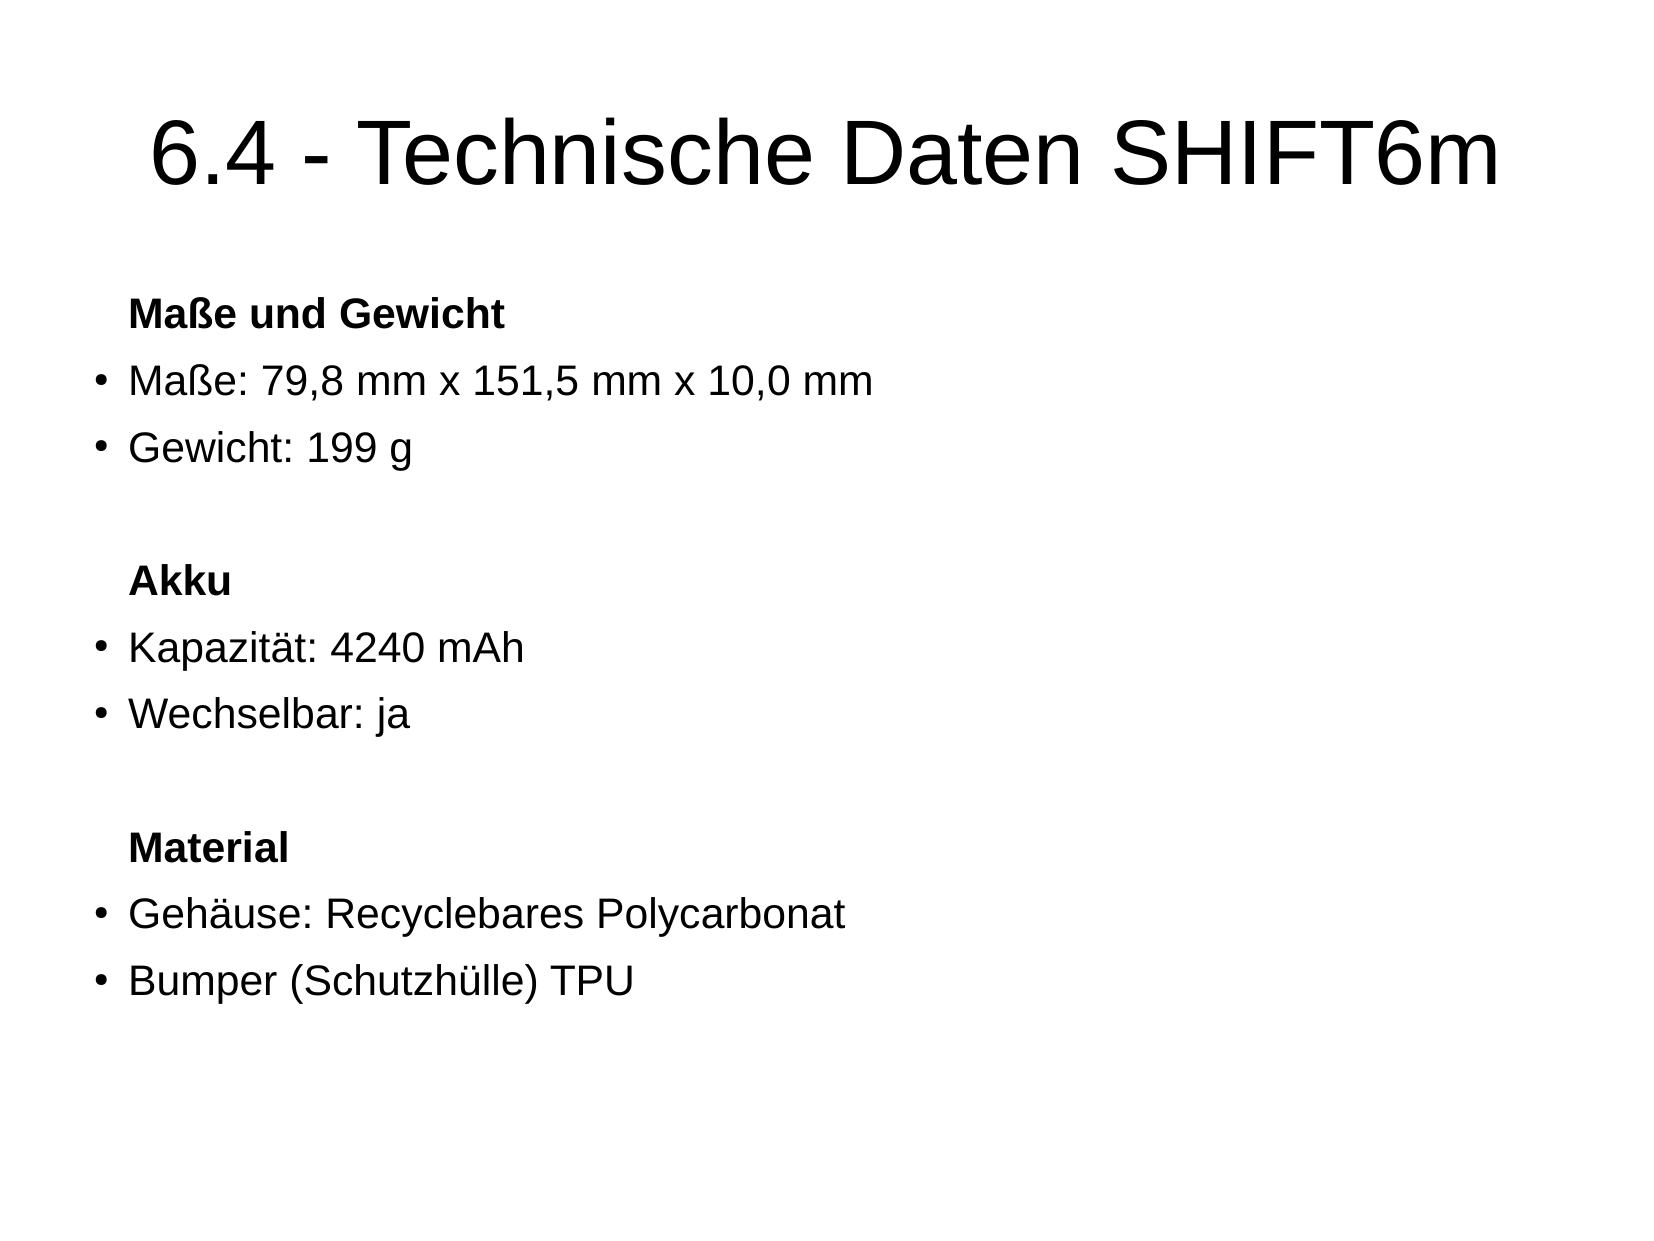

# 6.4 - Technische Daten SHIFT6m
Maße und Gewicht
Maße: 79,8 mm x 151,5 mm x 10,0 mm
Gewicht: 199 g
Akku
Kapazität: 4240 mAh
Wechselbar: ja
Material
Gehäuse: Recyclebares Polycarbonat
Bumper (Schutzhülle) TPU